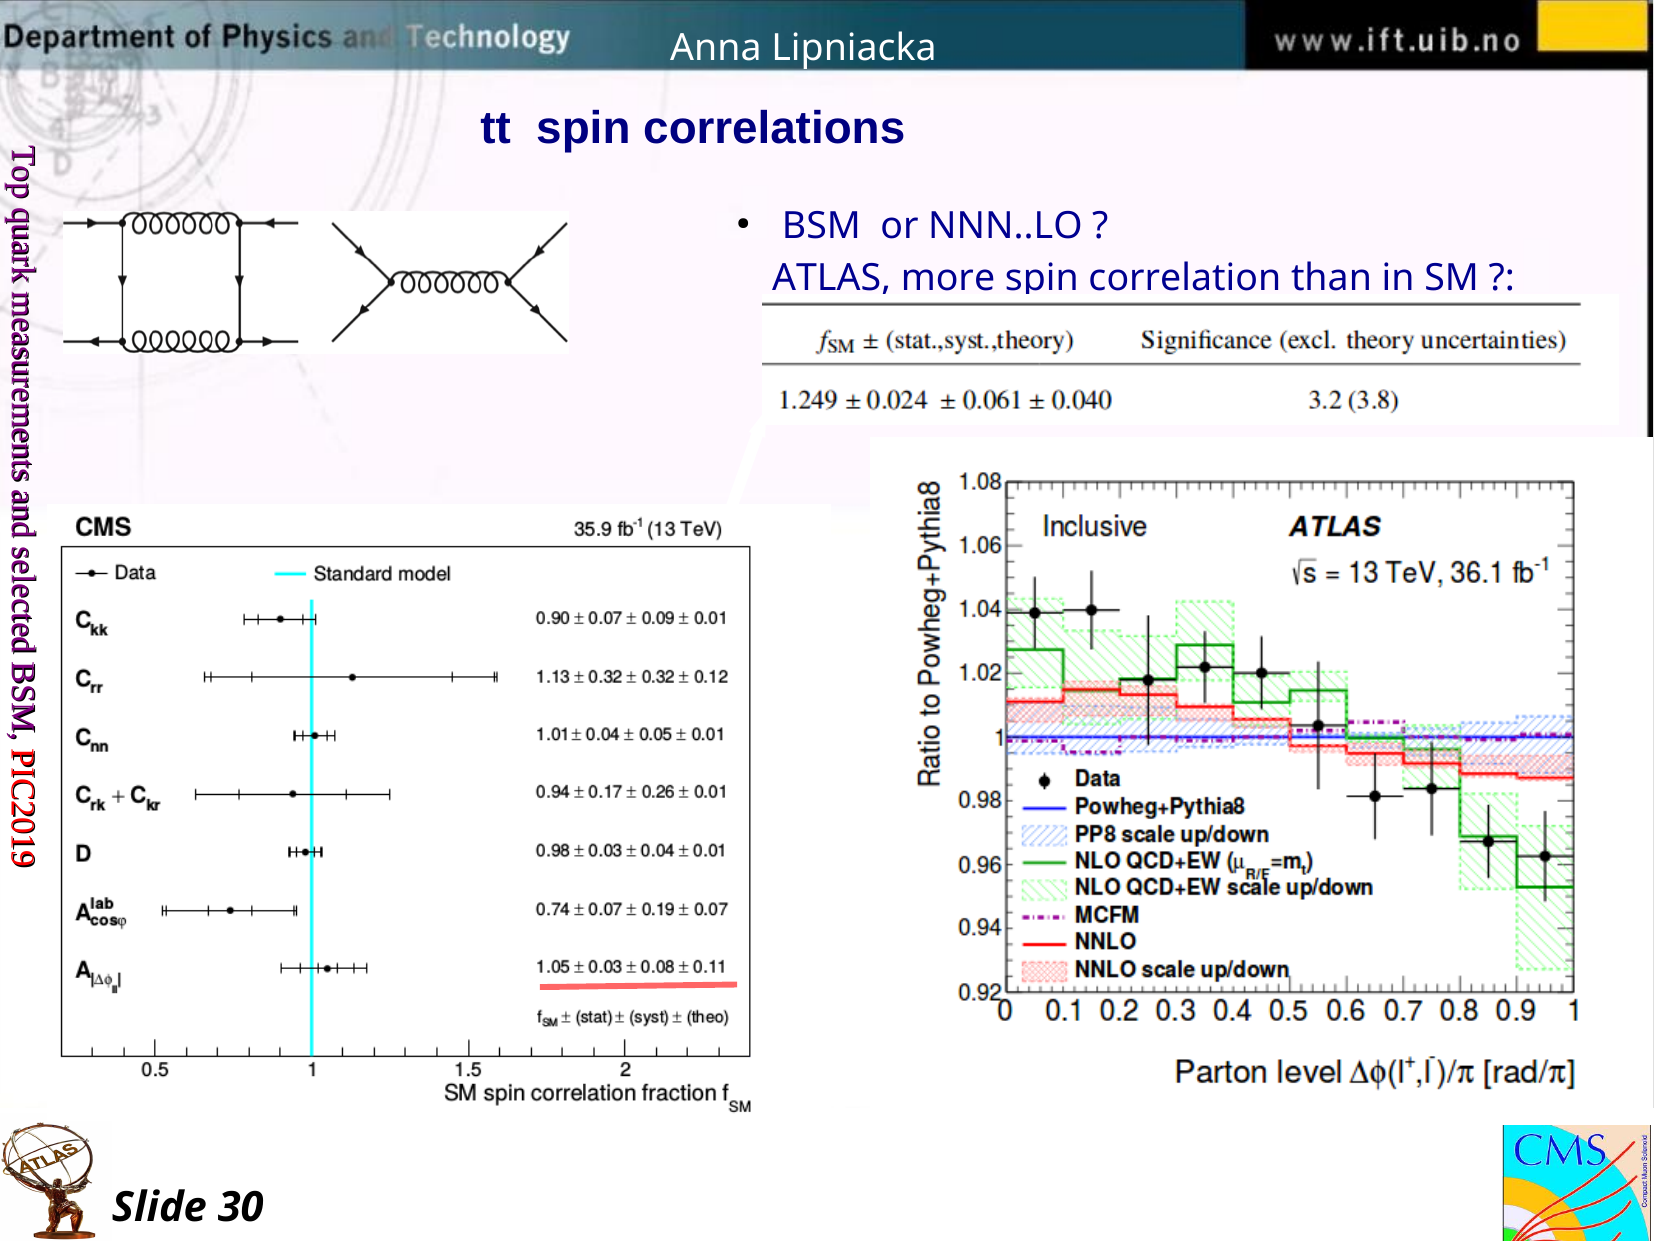

# tt spin correlations
 BSM or NNN..LO ?
ATLAS, more spin correlation than in SM ?:
Slide 30